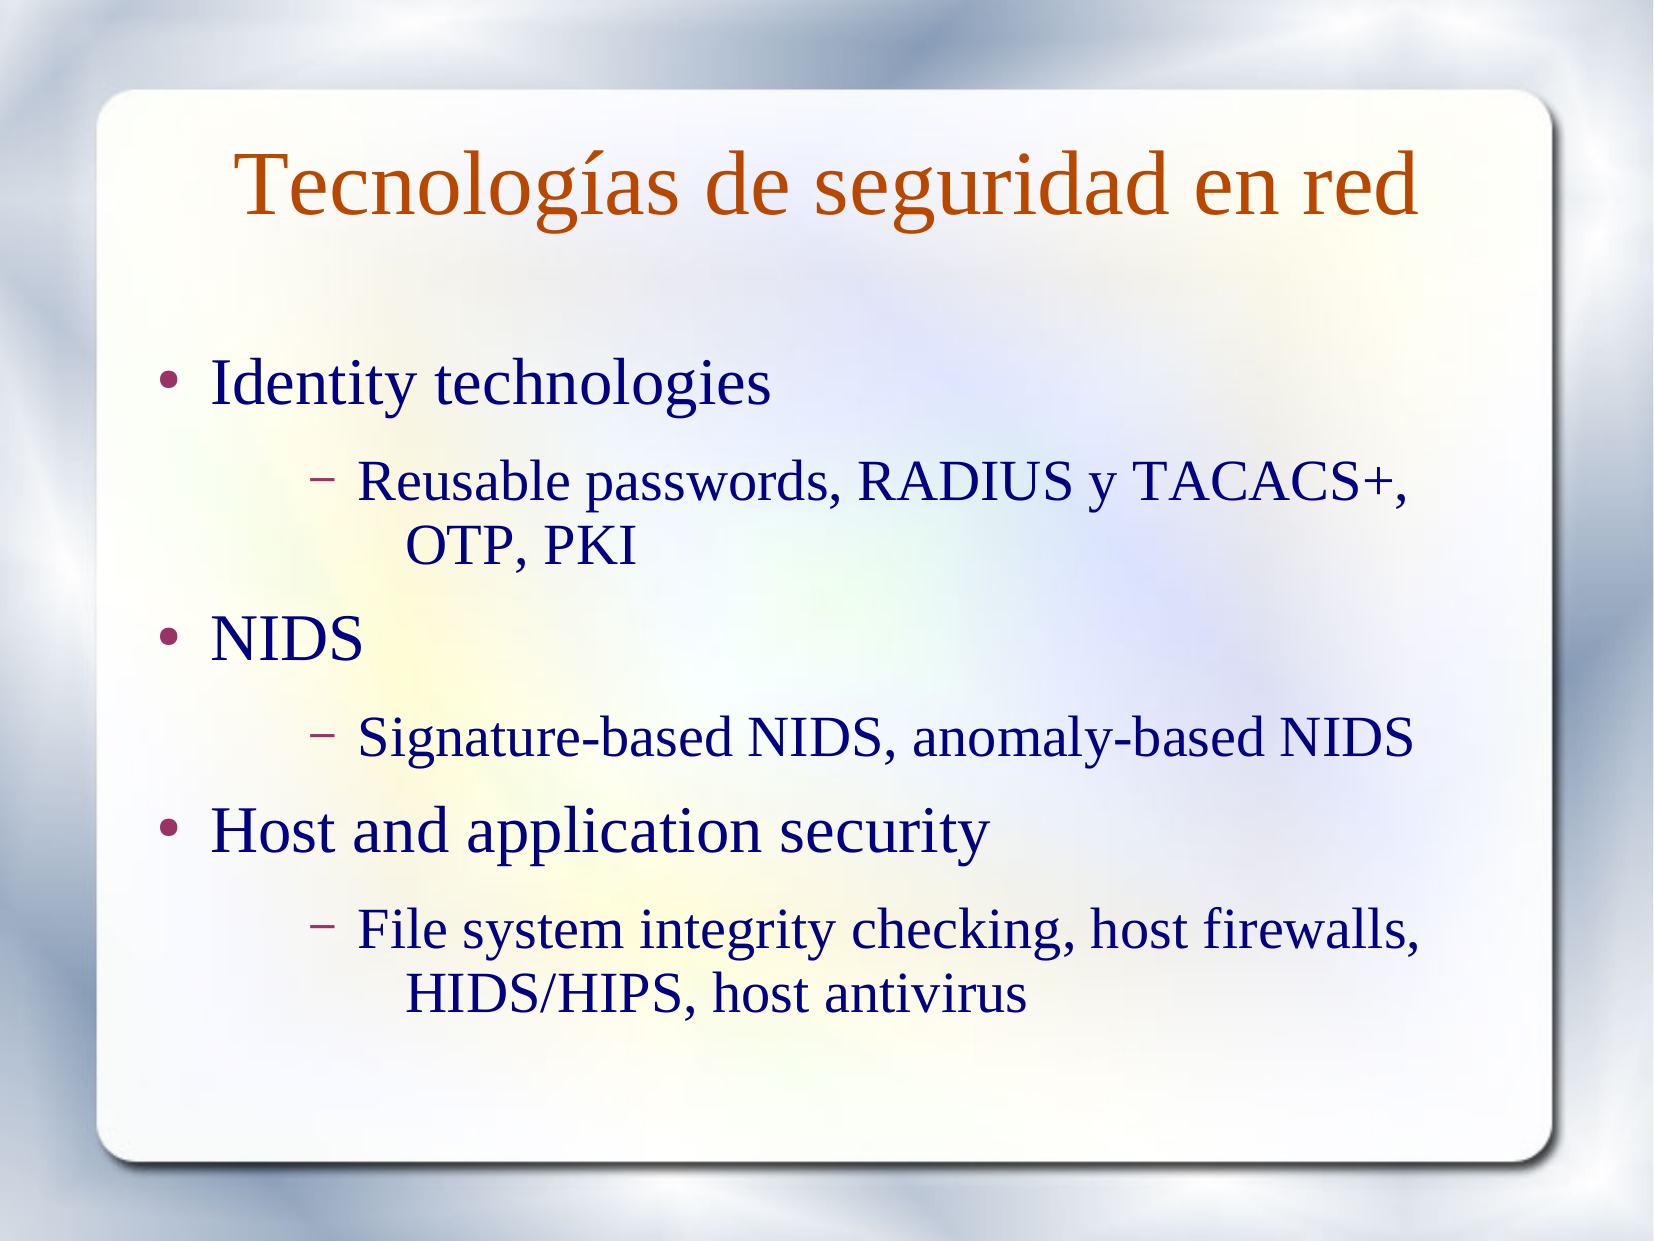

# Tecnologías de seguridad en red
Identity technologies
Reusable passwords, RADIUS y TACACS+, OTP, PKI
NIDS
Signature-based NIDS, anomaly-based NIDS
Host and application security
File system integrity checking, host firewalls, HIDS/HIPS, host antivirus